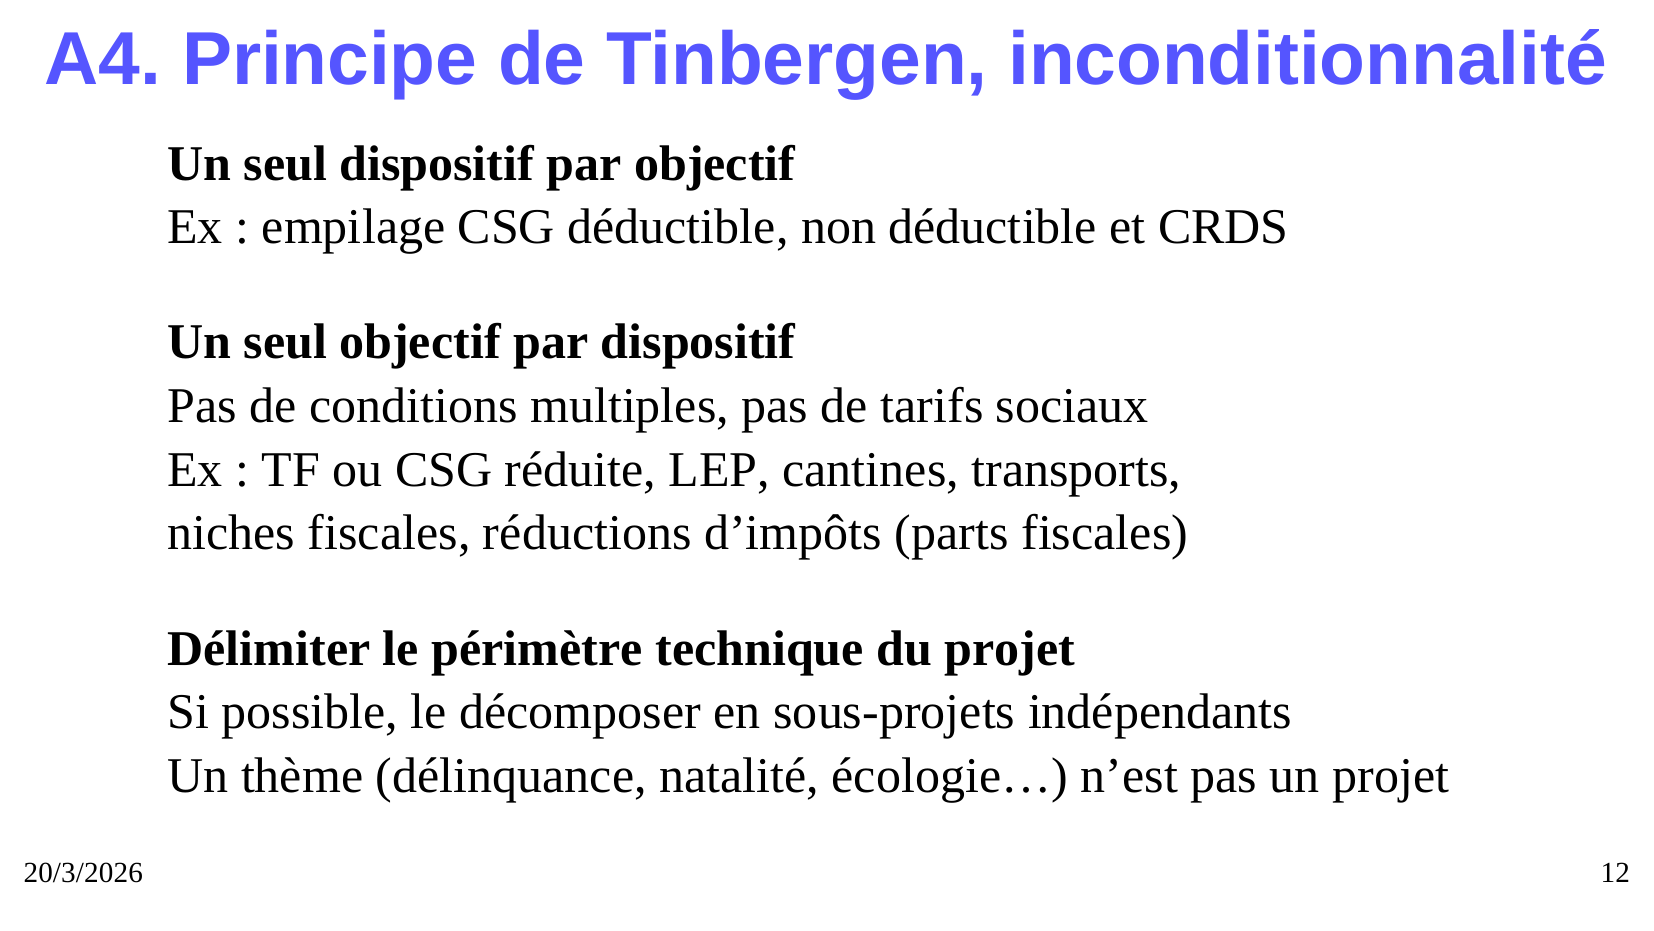

# A4. Principe de Tinbergen, inconditionnalité
Un seul dispositif par objectif
Ex : empilage CSG déductible, non déductible et CRDS
Un seul objectif par dispositif
Pas de conditions multiples, pas de tarifs sociaux
Ex : TF ou CSG réduite, LEP, cantines, transports,
niches fiscales, réductions d’impôts (parts fiscales)
Délimiter le périmètre technique du projet
Si possible, le décomposer en sous-projets indépendants
Un thème (délinquance, natalité, écologie…) n’est pas un projet
20/3/2026
12